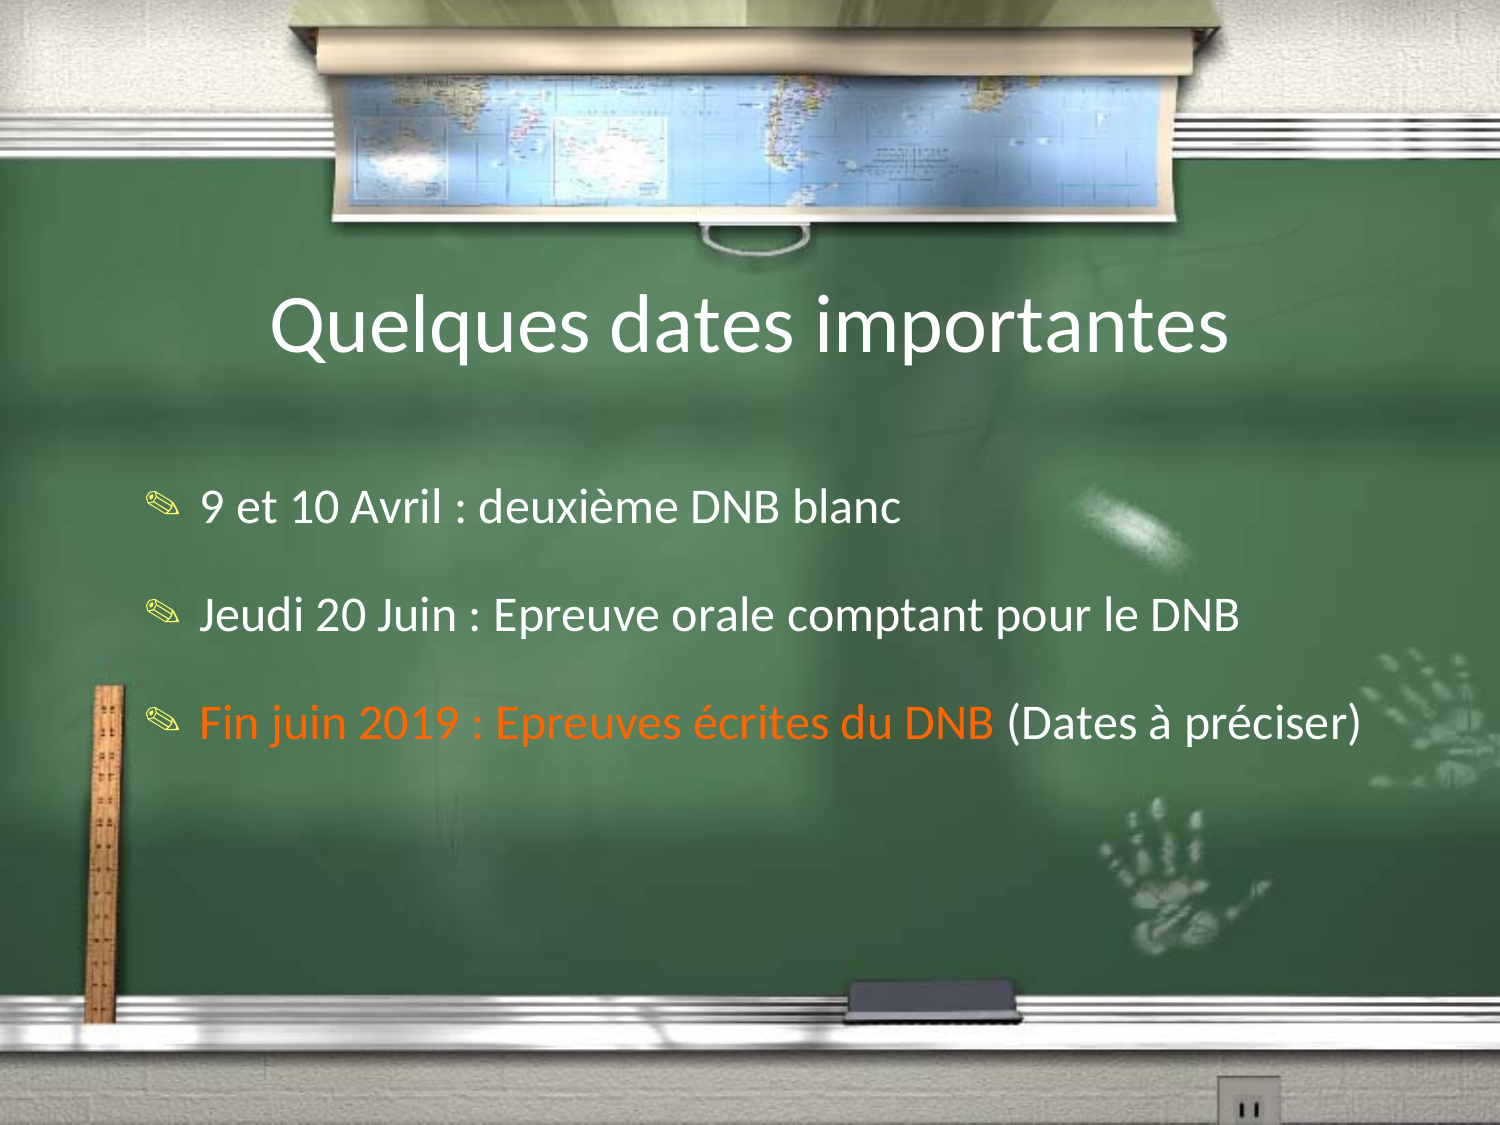

Quelques dates importantes
9 et 10 Avril : deuxième DNB blanc
Jeudi 20 Juin : Epreuve orale comptant pour le DNB
Fin juin 2019 : Epreuves écrites du DNB (Dates à préciser)